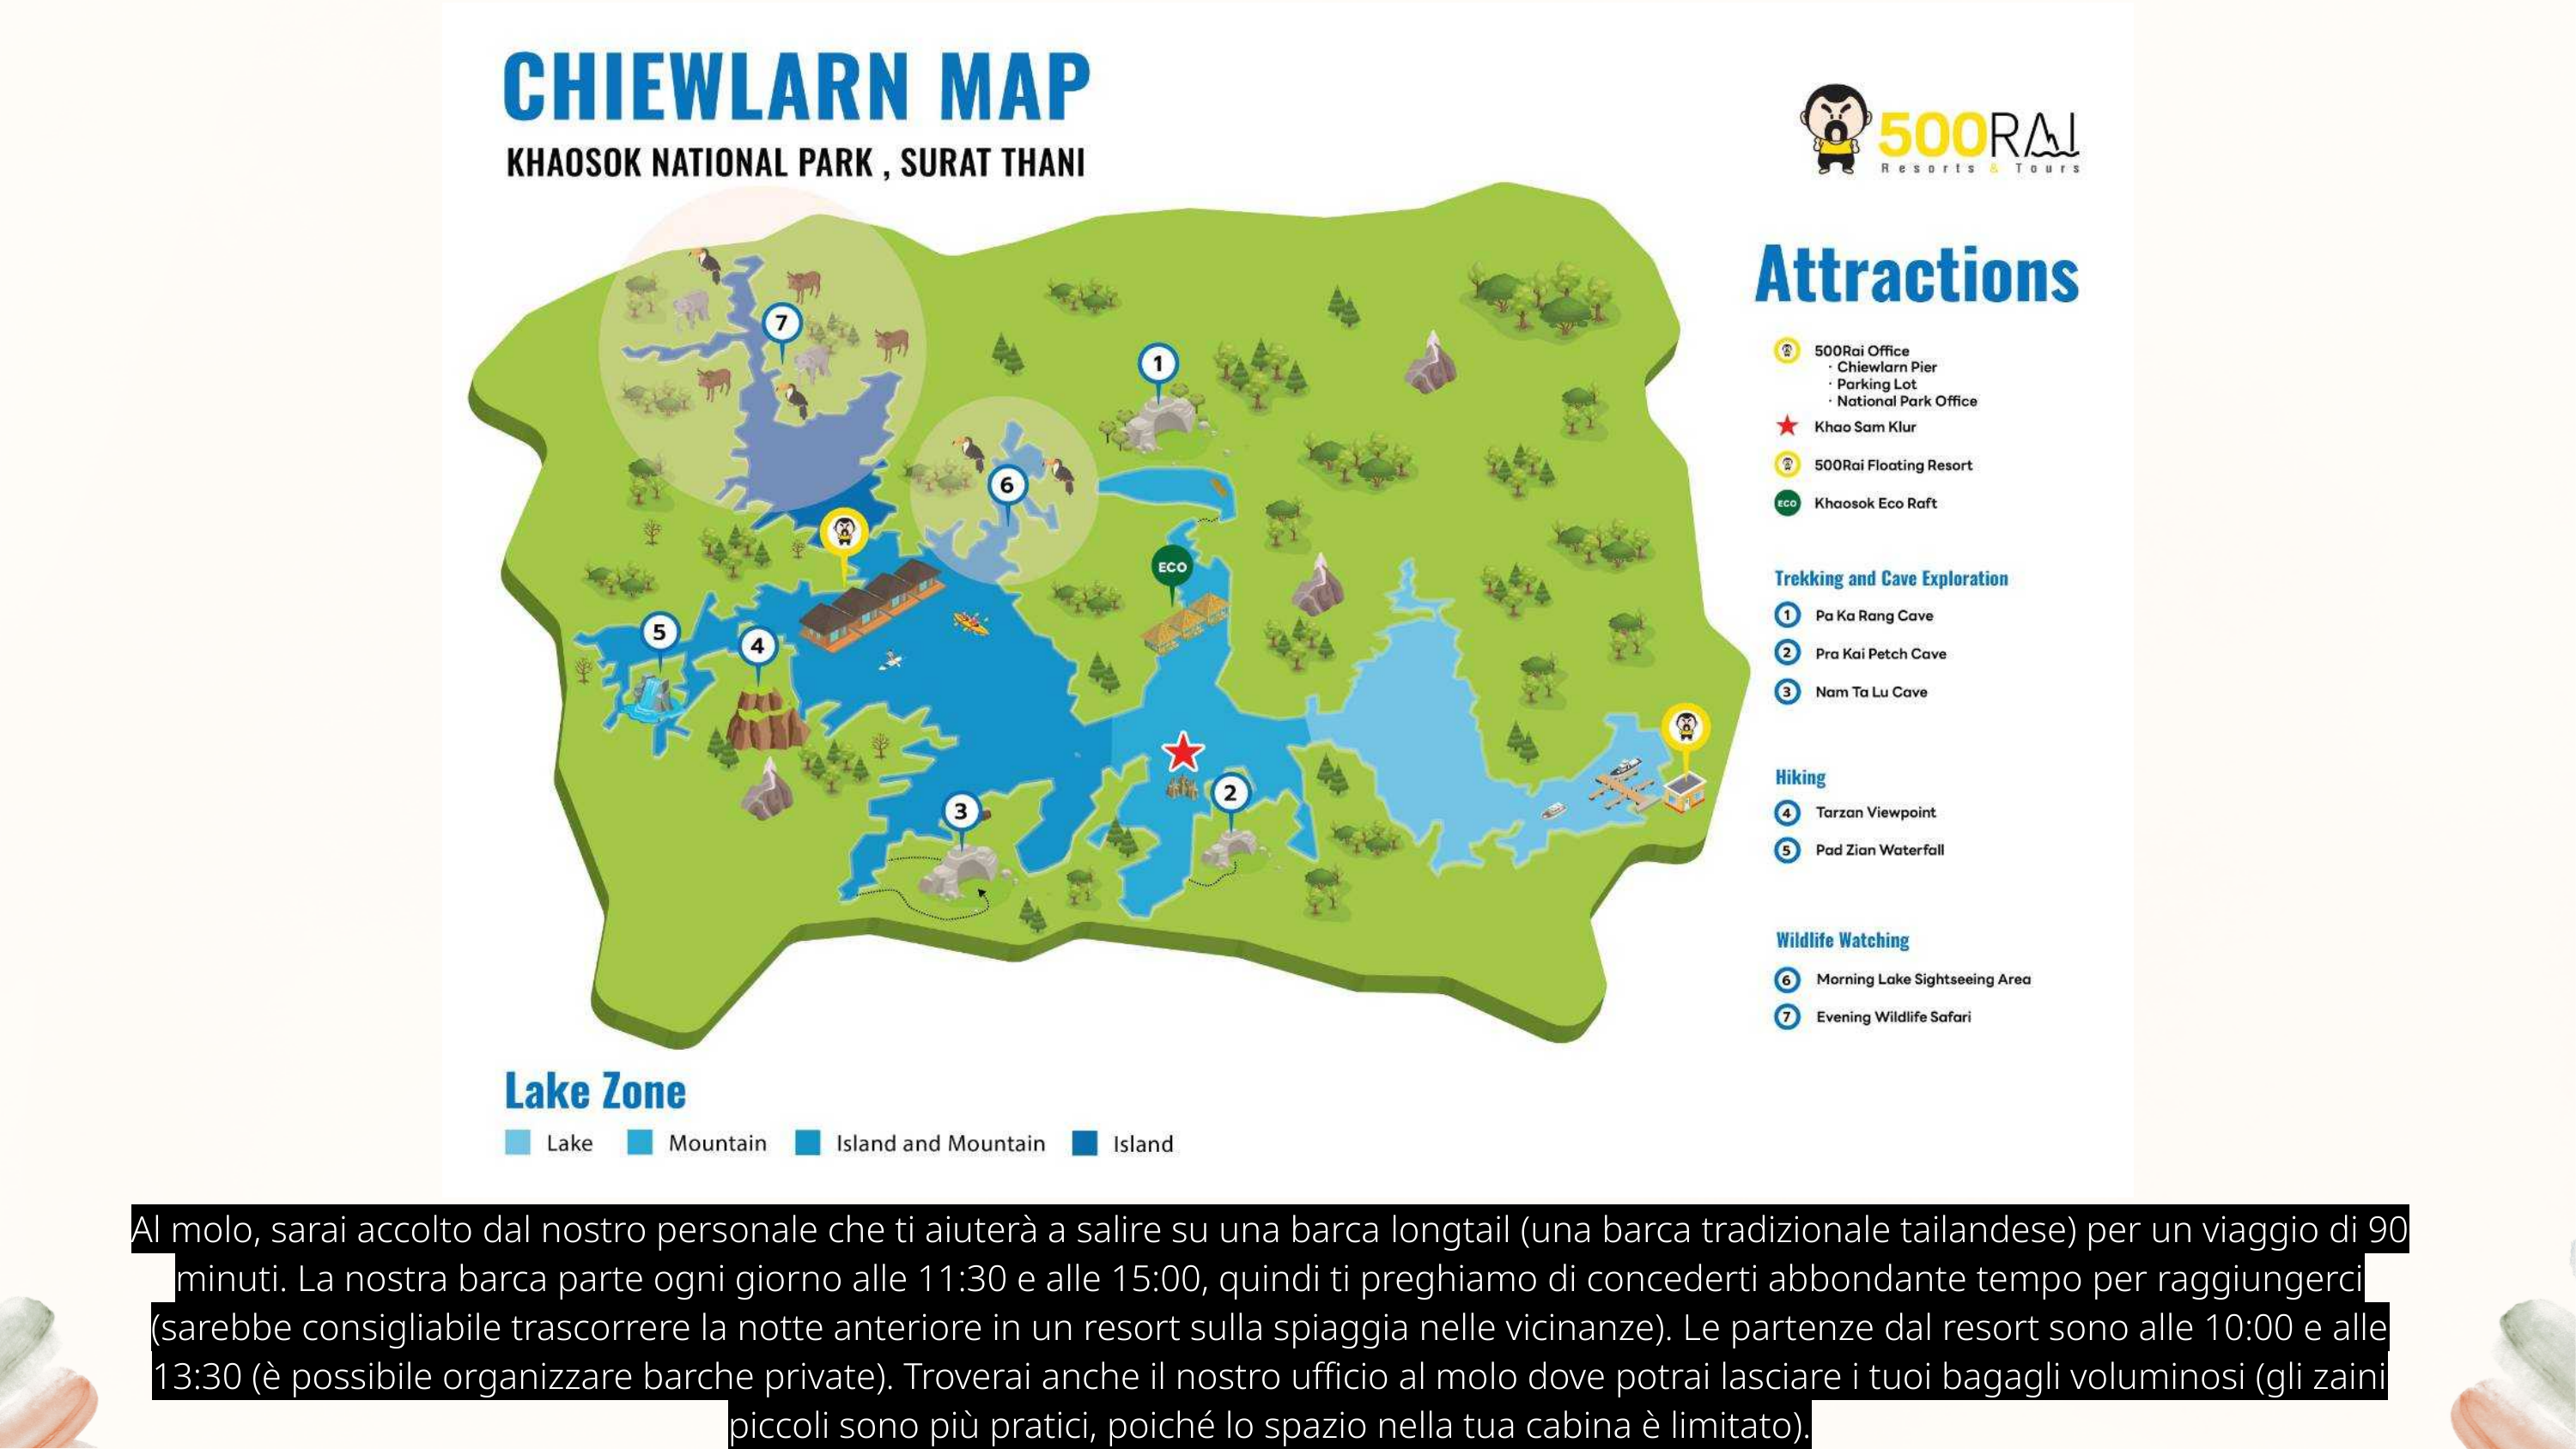

Al molo, sarai accolto dal nostro personale che ti aiuterà a salire su una barca longtail (una barca tradizionale tailandese) per un viaggio di 90 minuti. La nostra barca parte ogni giorno alle 11:30 e alle 15:00, quindi ti preghiamo di concederti abbondante tempo per raggiungerci (sarebbe consigliabile trascorrere la notte anteriore in un resort sulla spiaggia nelle vicinanze). Le partenze dal resort sono alle 10:00 e alle 13:30 (è possibile organizzare barche private). Troverai anche il nostro ufficio al molo dove potrai lasciare i tuoi bagagli voluminosi (gli zaini piccoli sono più pratici, poiché lo spazio nella tua cabina è limitato).